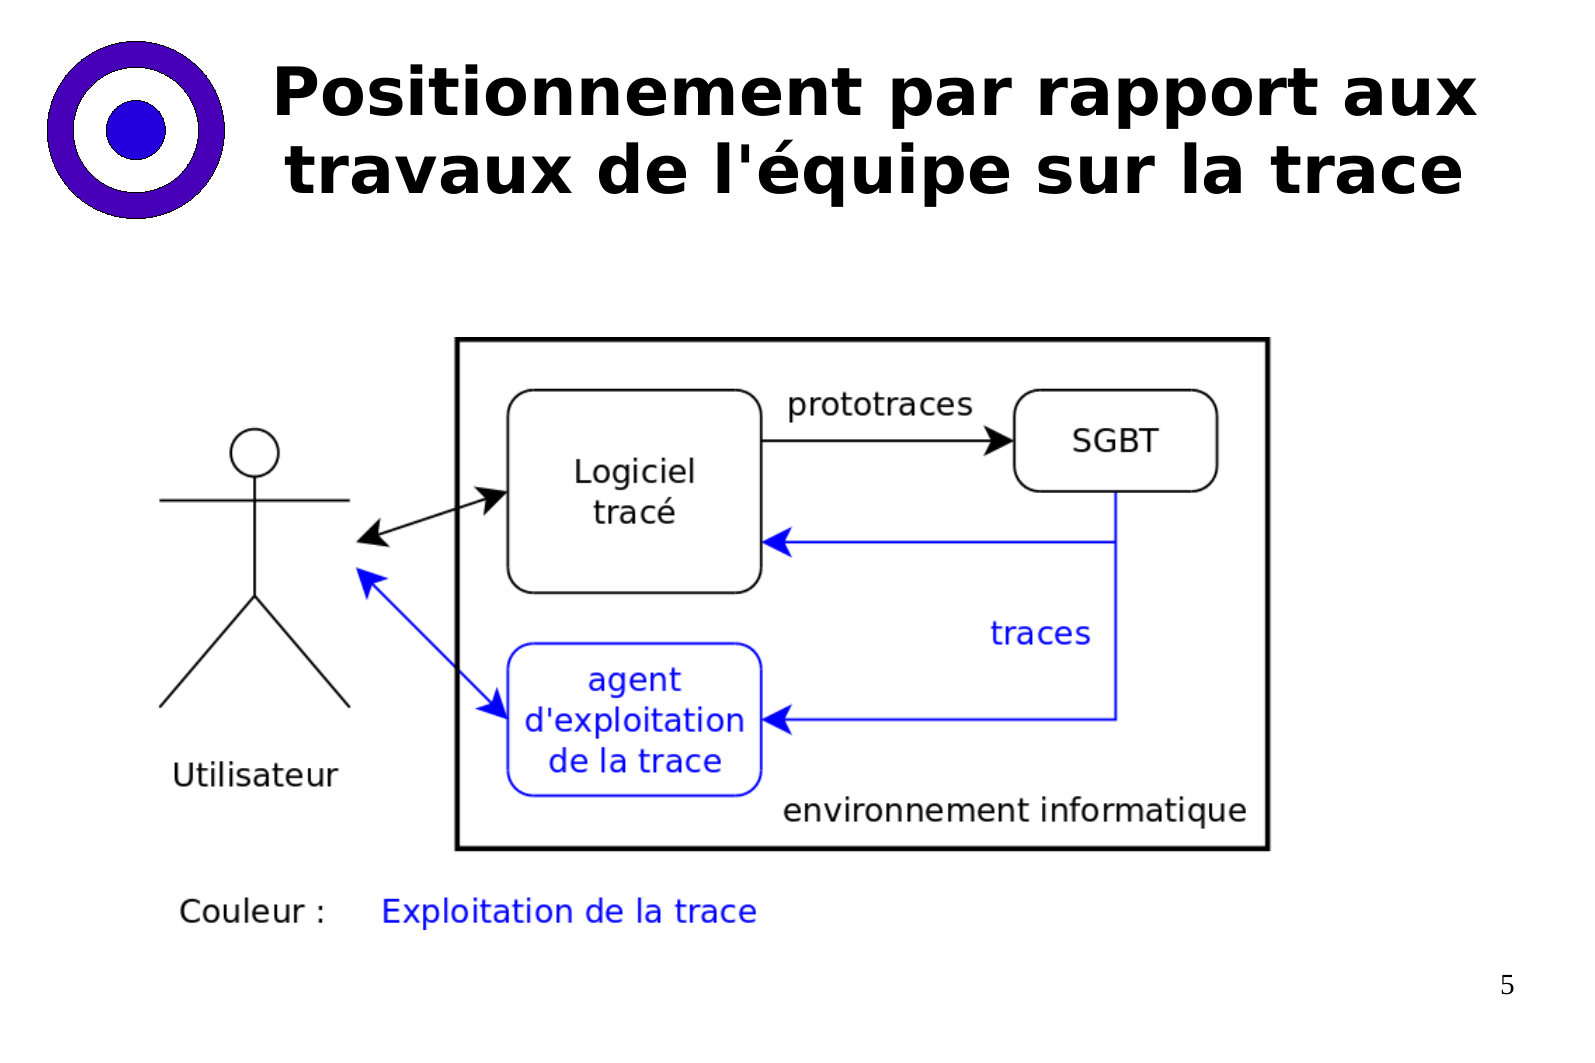

# Positionnement par rapport aux travaux de l'équipe sur la trace
5